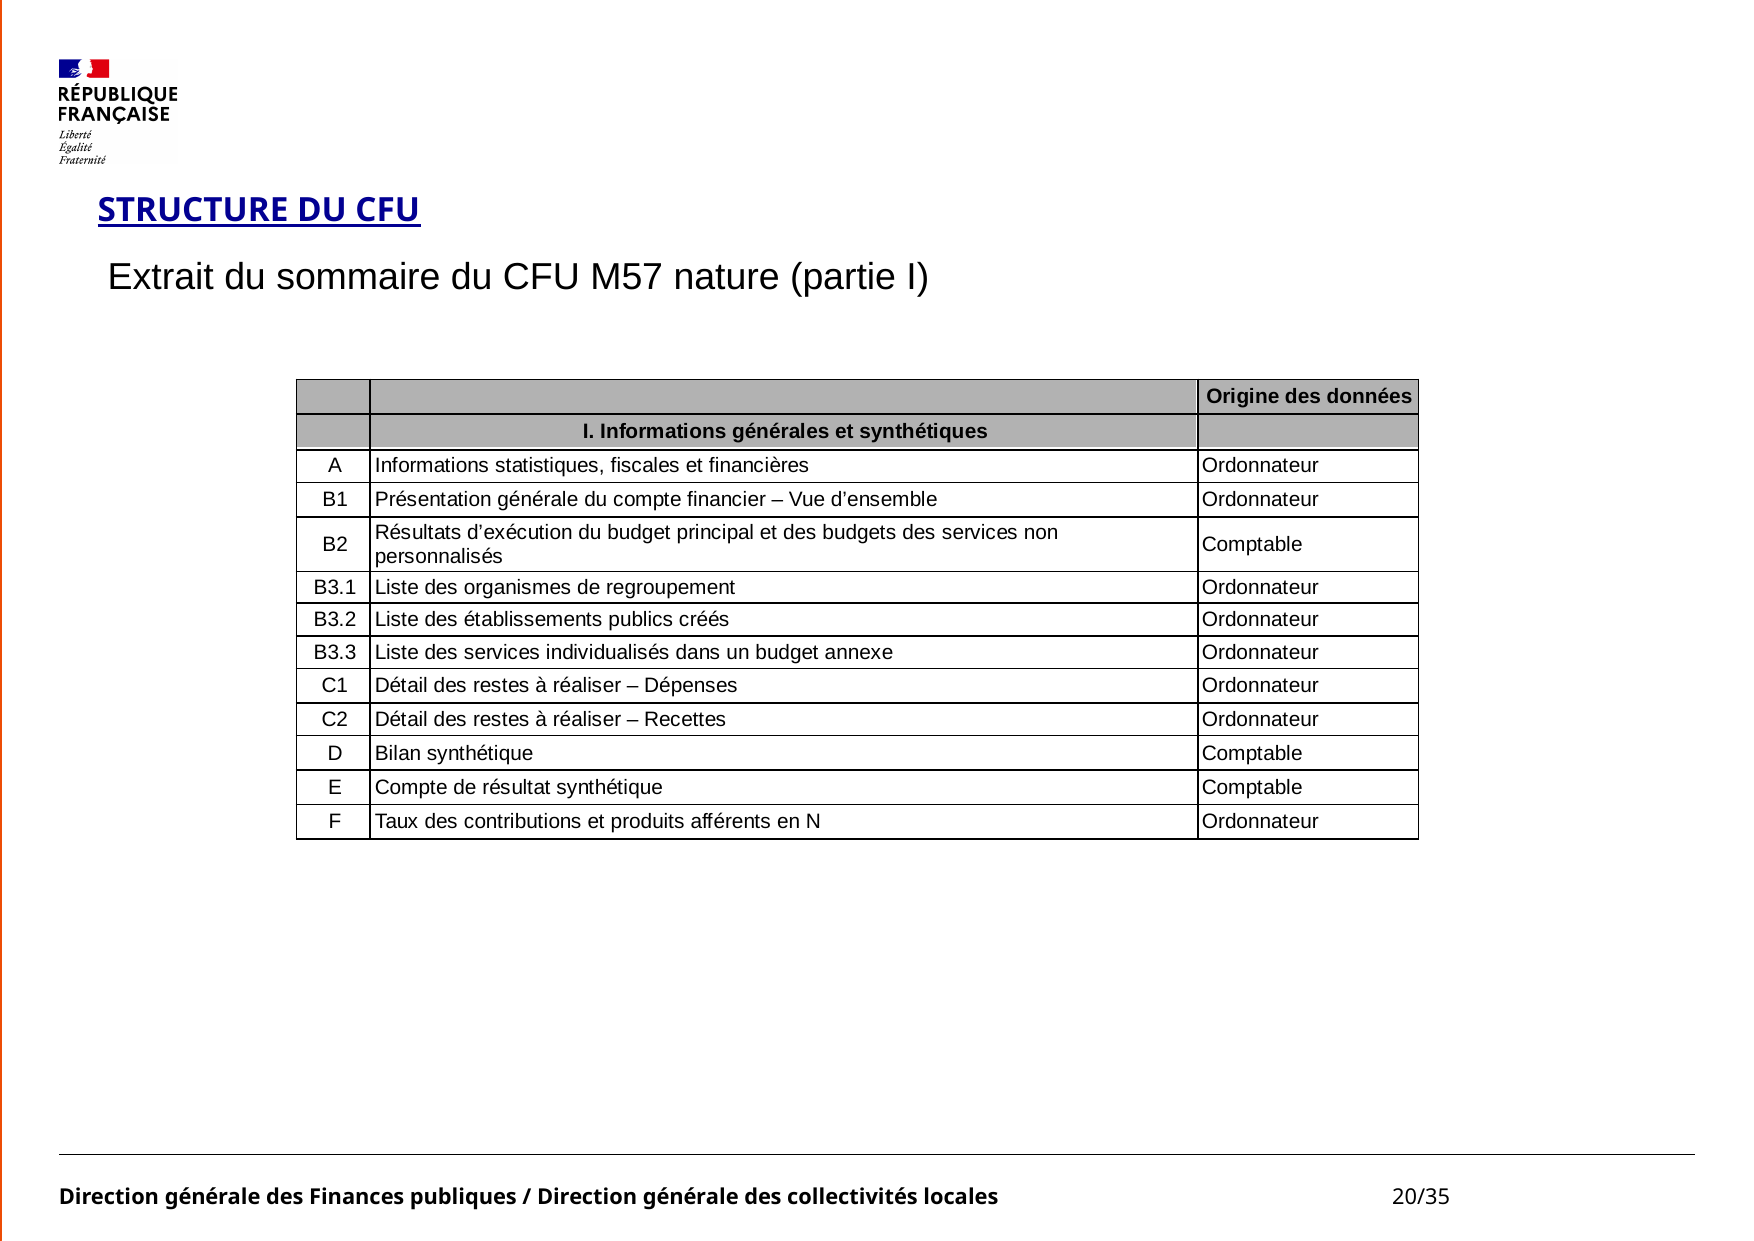

STRUCTURE DU CFU
Extrait du sommaire du CFU M57 nature (partie I)